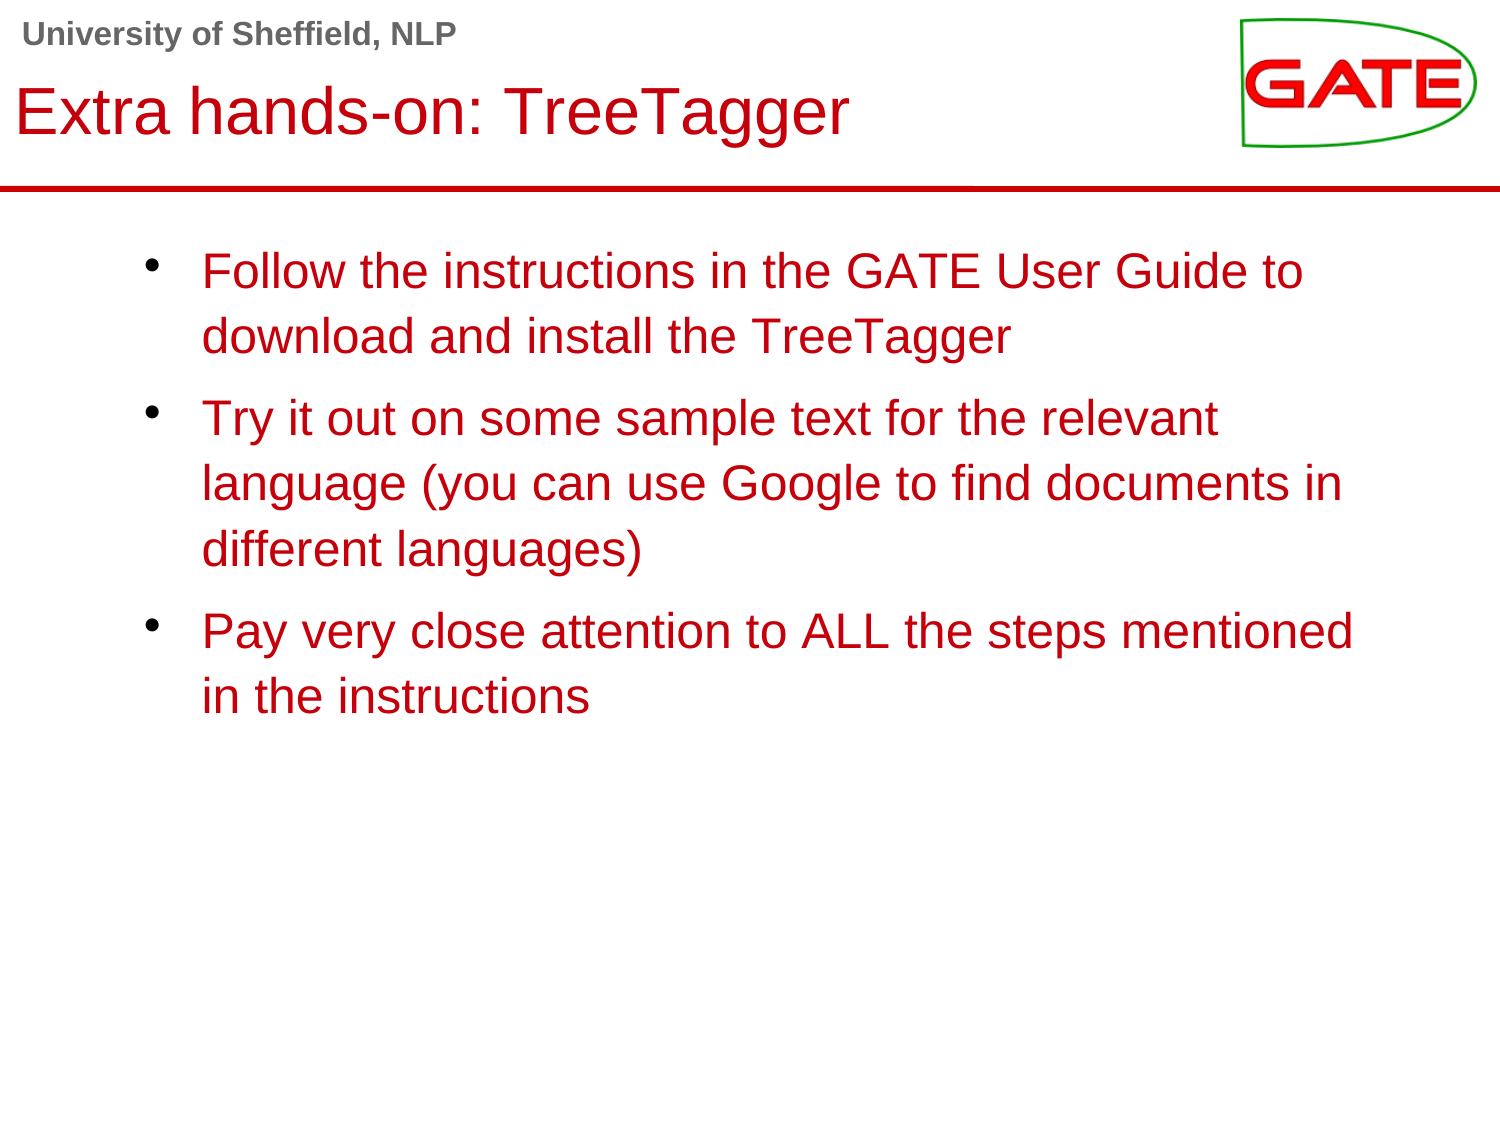

# Extra hands-on: TreeTagger
Follow the instructions in the GATE User Guide to download and install the TreeTagger
Try it out on some sample text for the relevant language (you can use Google to find documents in different languages)
Pay very close attention to ALL the steps mentioned in the instructions